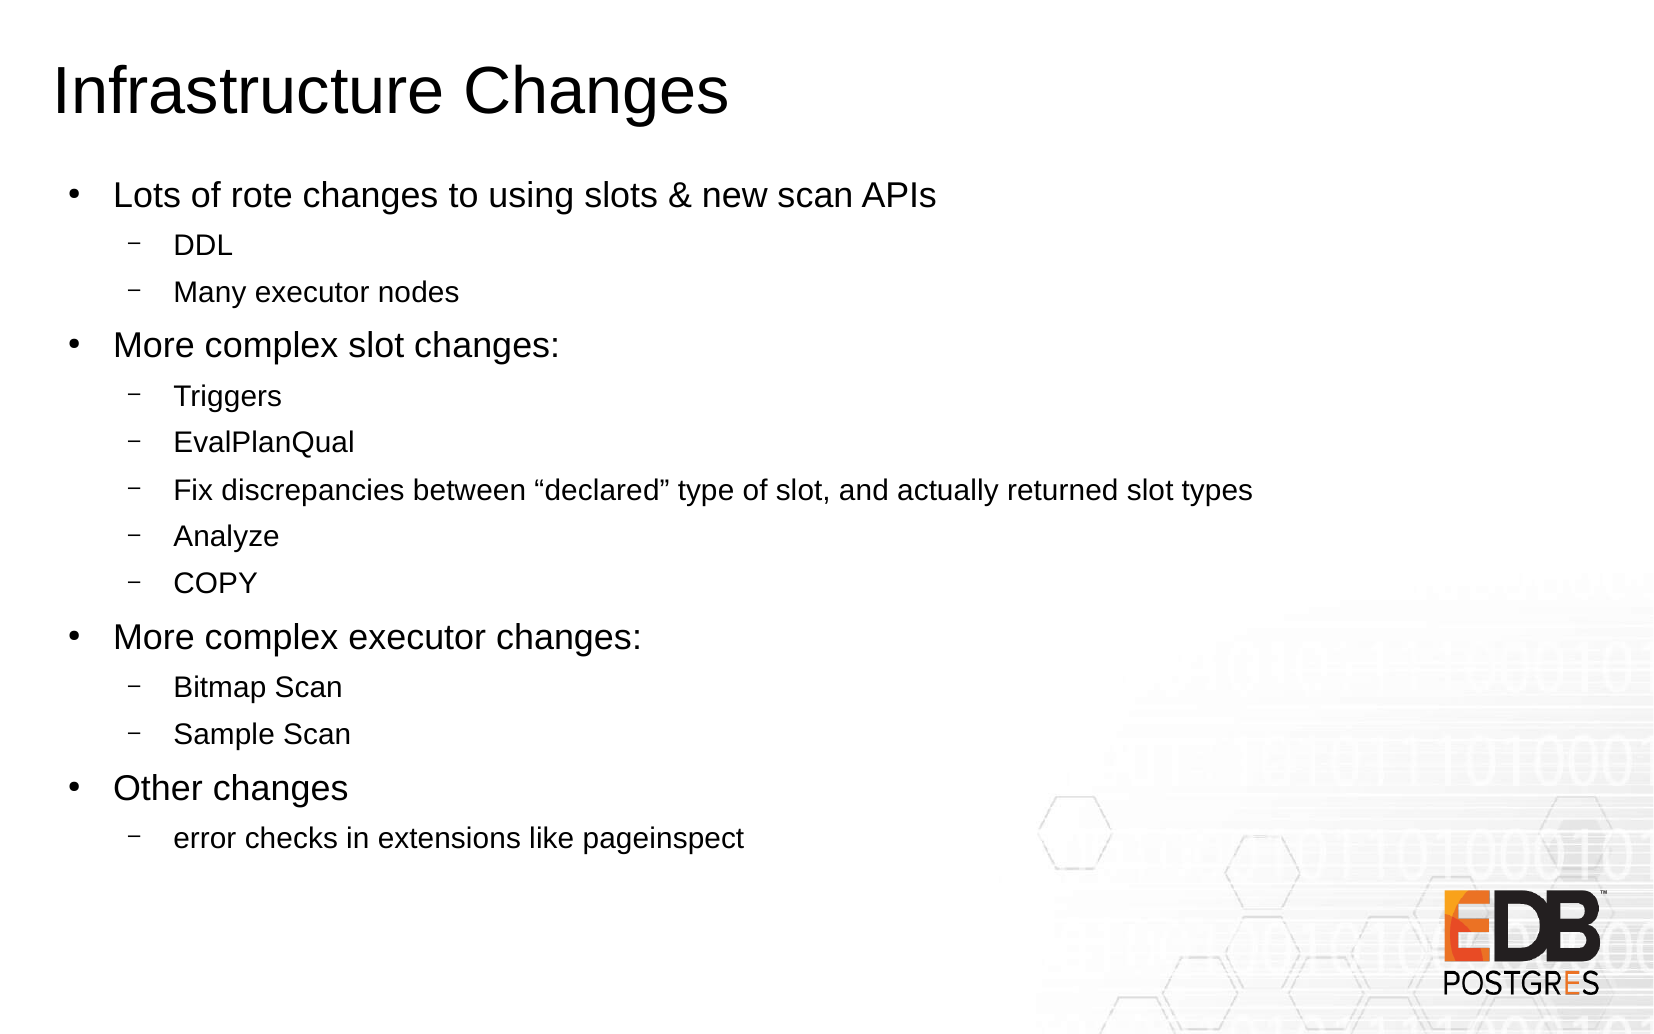

# Infrastructure Changes
Lots of rote changes to using slots & new scan APIs
DDL
Many executor nodes
More complex slot changes:
Triggers
EvalPlanQual
Fix discrepancies between “declared” type of slot, and actually returned slot types
Analyze
COPY
More complex executor changes:
Bitmap Scan
Sample Scan
Other changes
error checks in extensions like pageinspect